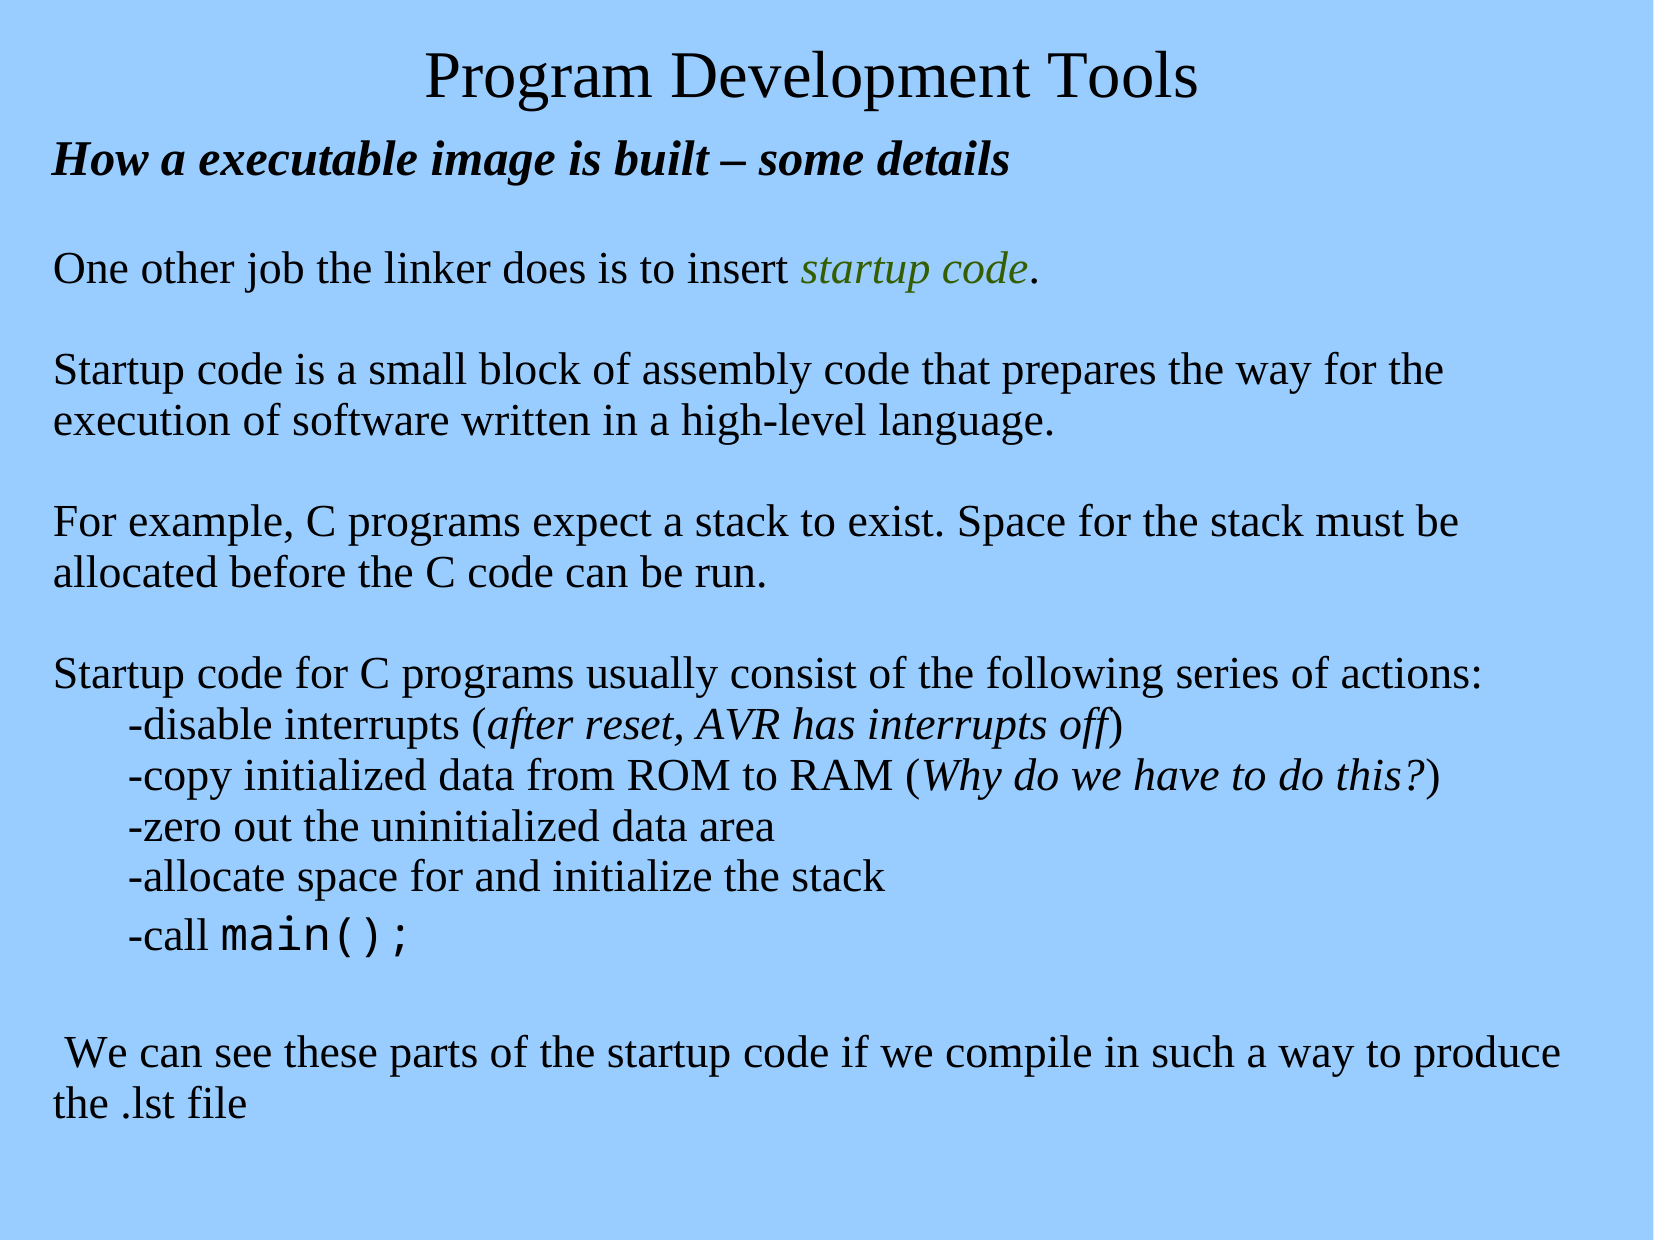

Program Development Tools
How a executable image is built – some details
One other job the linker does is to insert startup code.
Startup code is a small block of assembly code that prepares the way for the execution of software written in a high-level language.
For example, C programs expect a stack to exist. Space for the stack must be allocated before the C code can be run.
Startup code for C programs usually consist of the following series of actions:
	-disable interrupts (after reset, AVR has interrupts off)
	-copy initialized data from ROM to RAM (Why do we have to do this?)
	-zero out the uninitialized data area
	-allocate space for and initialize the stack
	-call main();
 We can see these parts of the startup code if we compile in such a way to produce
the .lst file